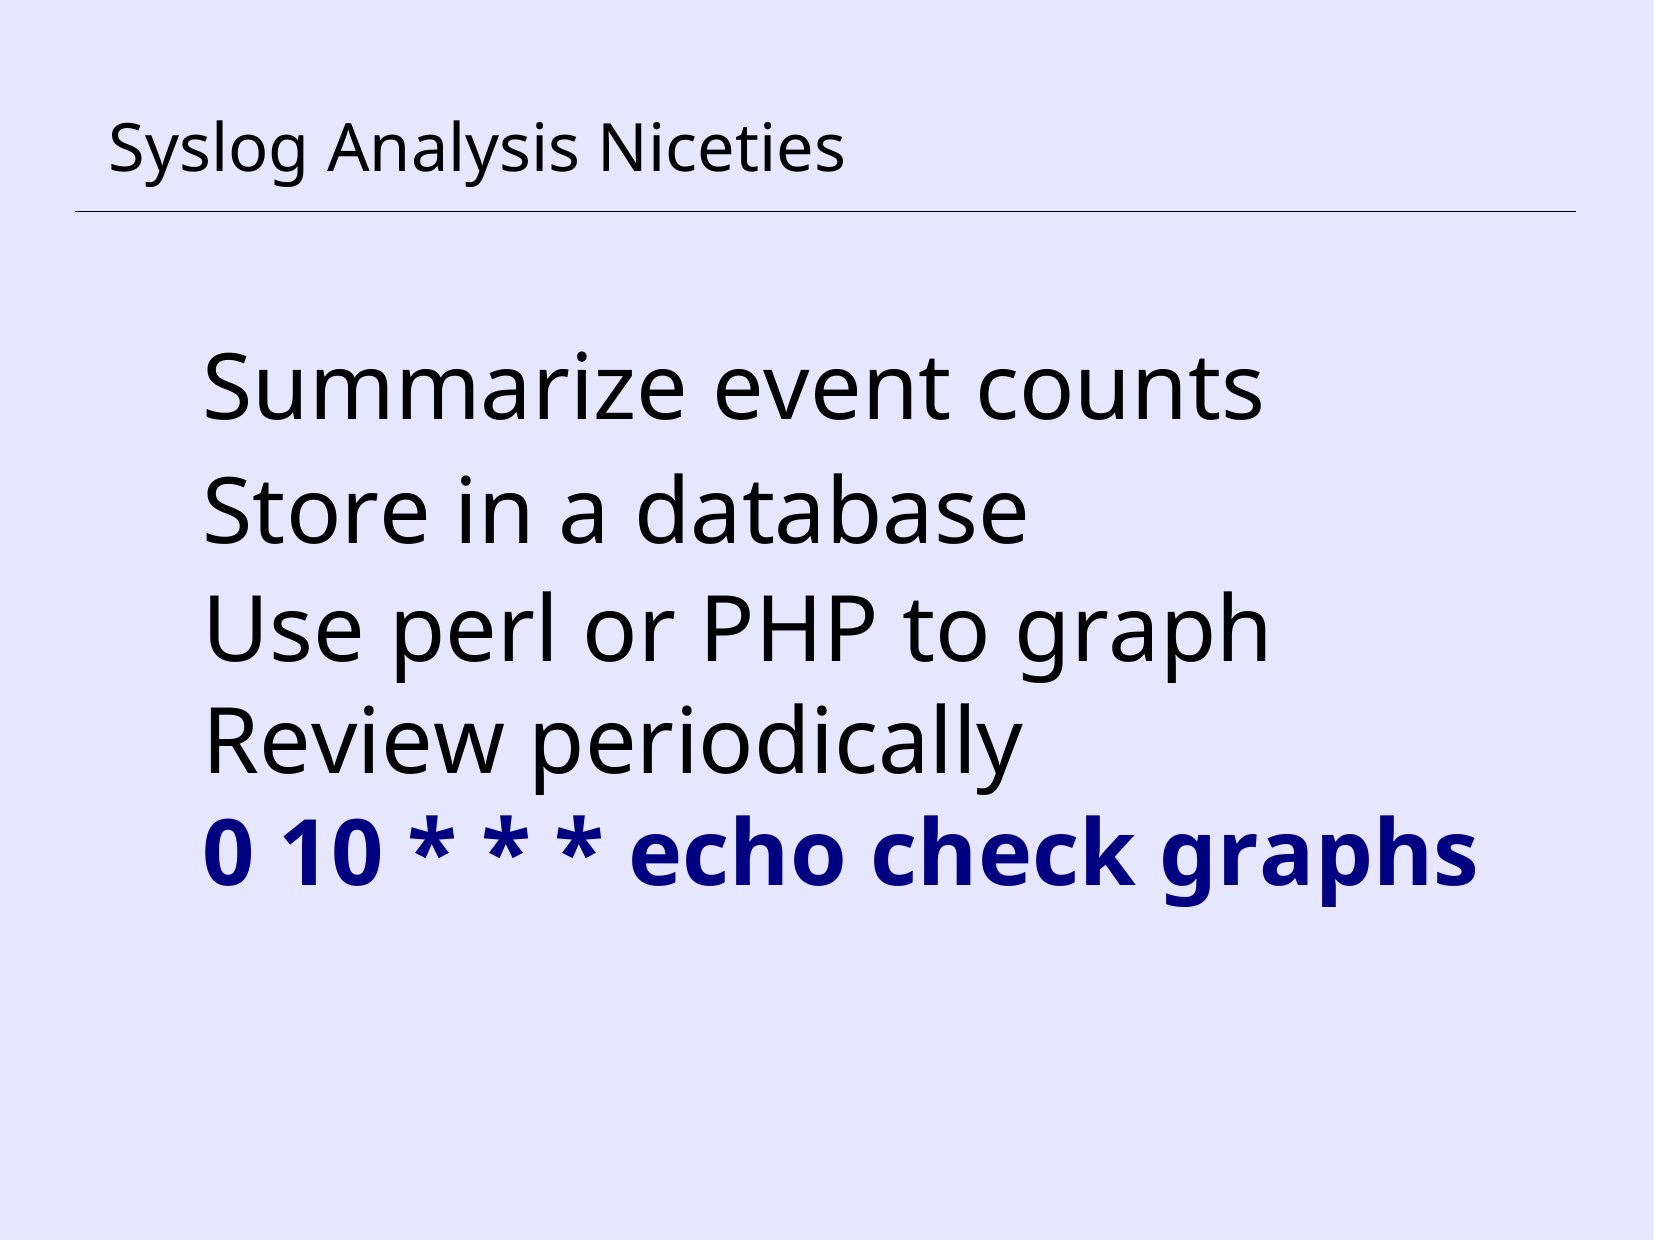

Syslog Analysis Niceties
Summarize event counts
Store in a database
Use perl or PHP to graph
Review periodically
0 10 * * * echo check graphs